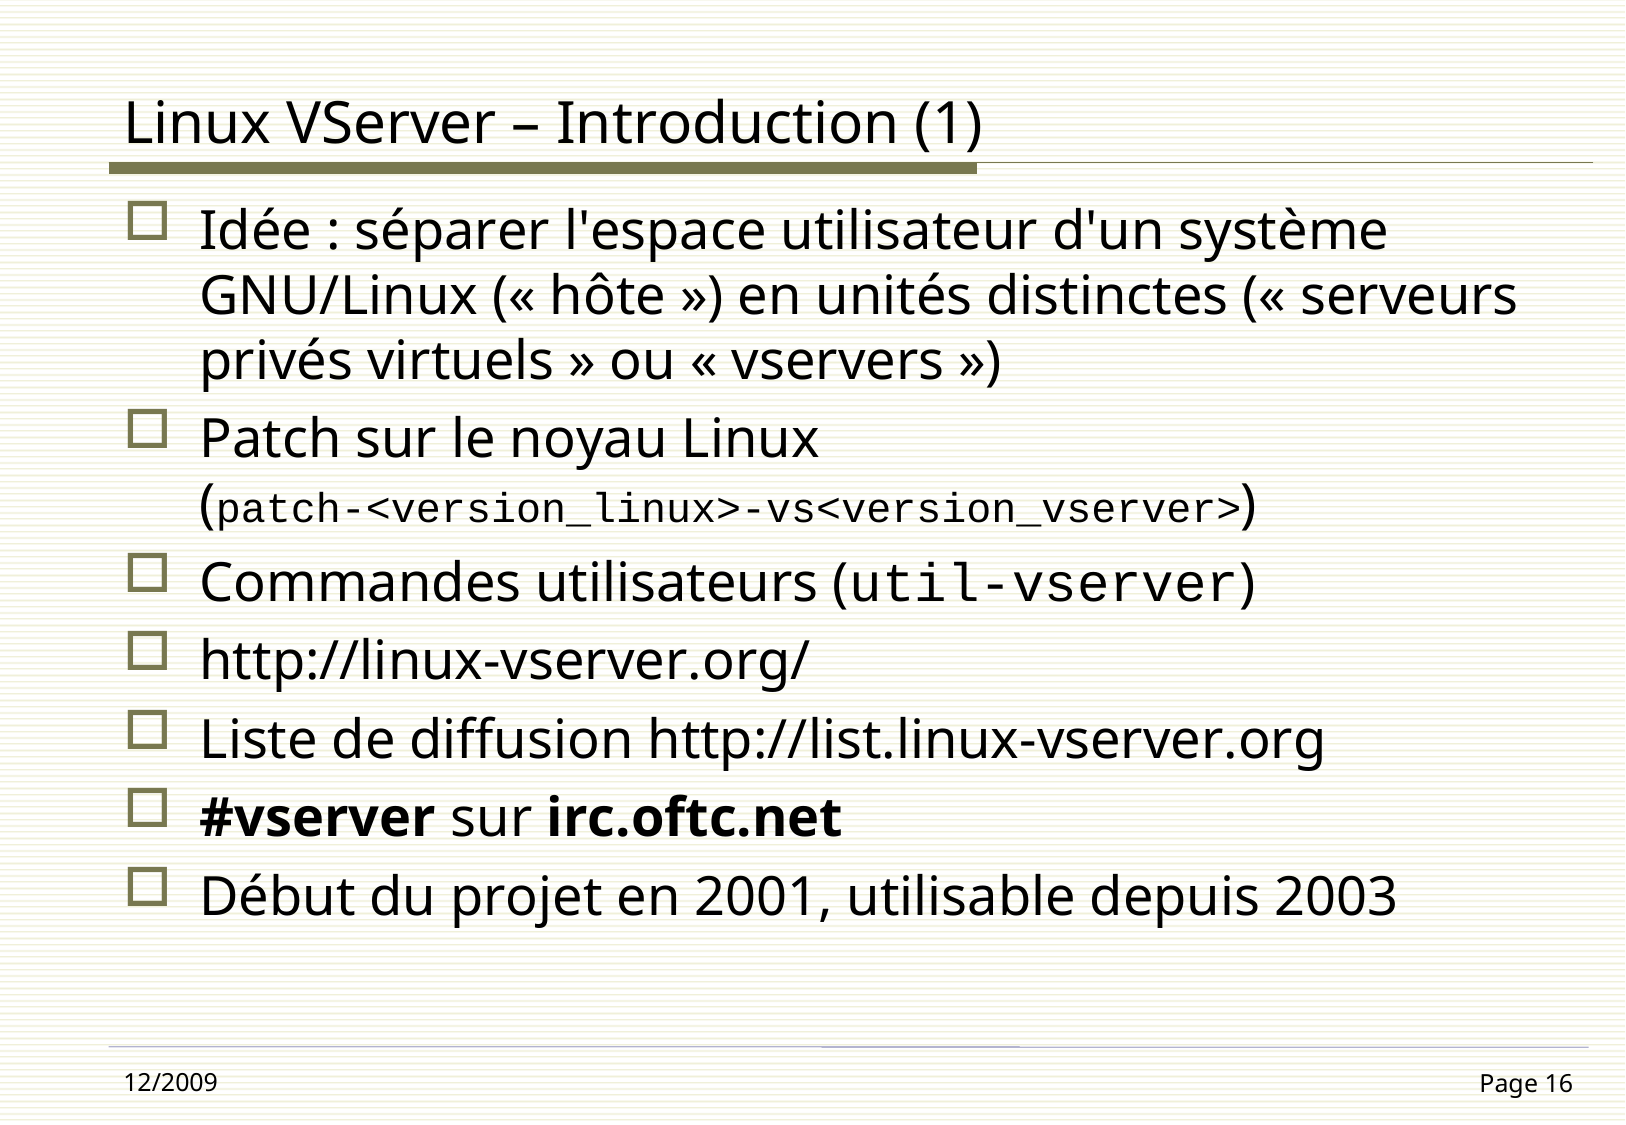

# Linux VServer – Introduction (1)‏
Idée : séparer l'espace utilisateur d'un système GNU/Linux (« hôte ») en unités distinctes (« serveurs privés virtuels » ou « vservers »)‏
Patch sur le noyau Linux
(patch-<version_linux>-vs<version_vserver>)‏
Commandes utilisateurs (util-vserver)‏
http://linux-vserver.org/
Liste de diffusion http://list.linux-vserver.org
#vserver sur irc.oftc.net
Début du projet en 2001, utilisable depuis 2003
16